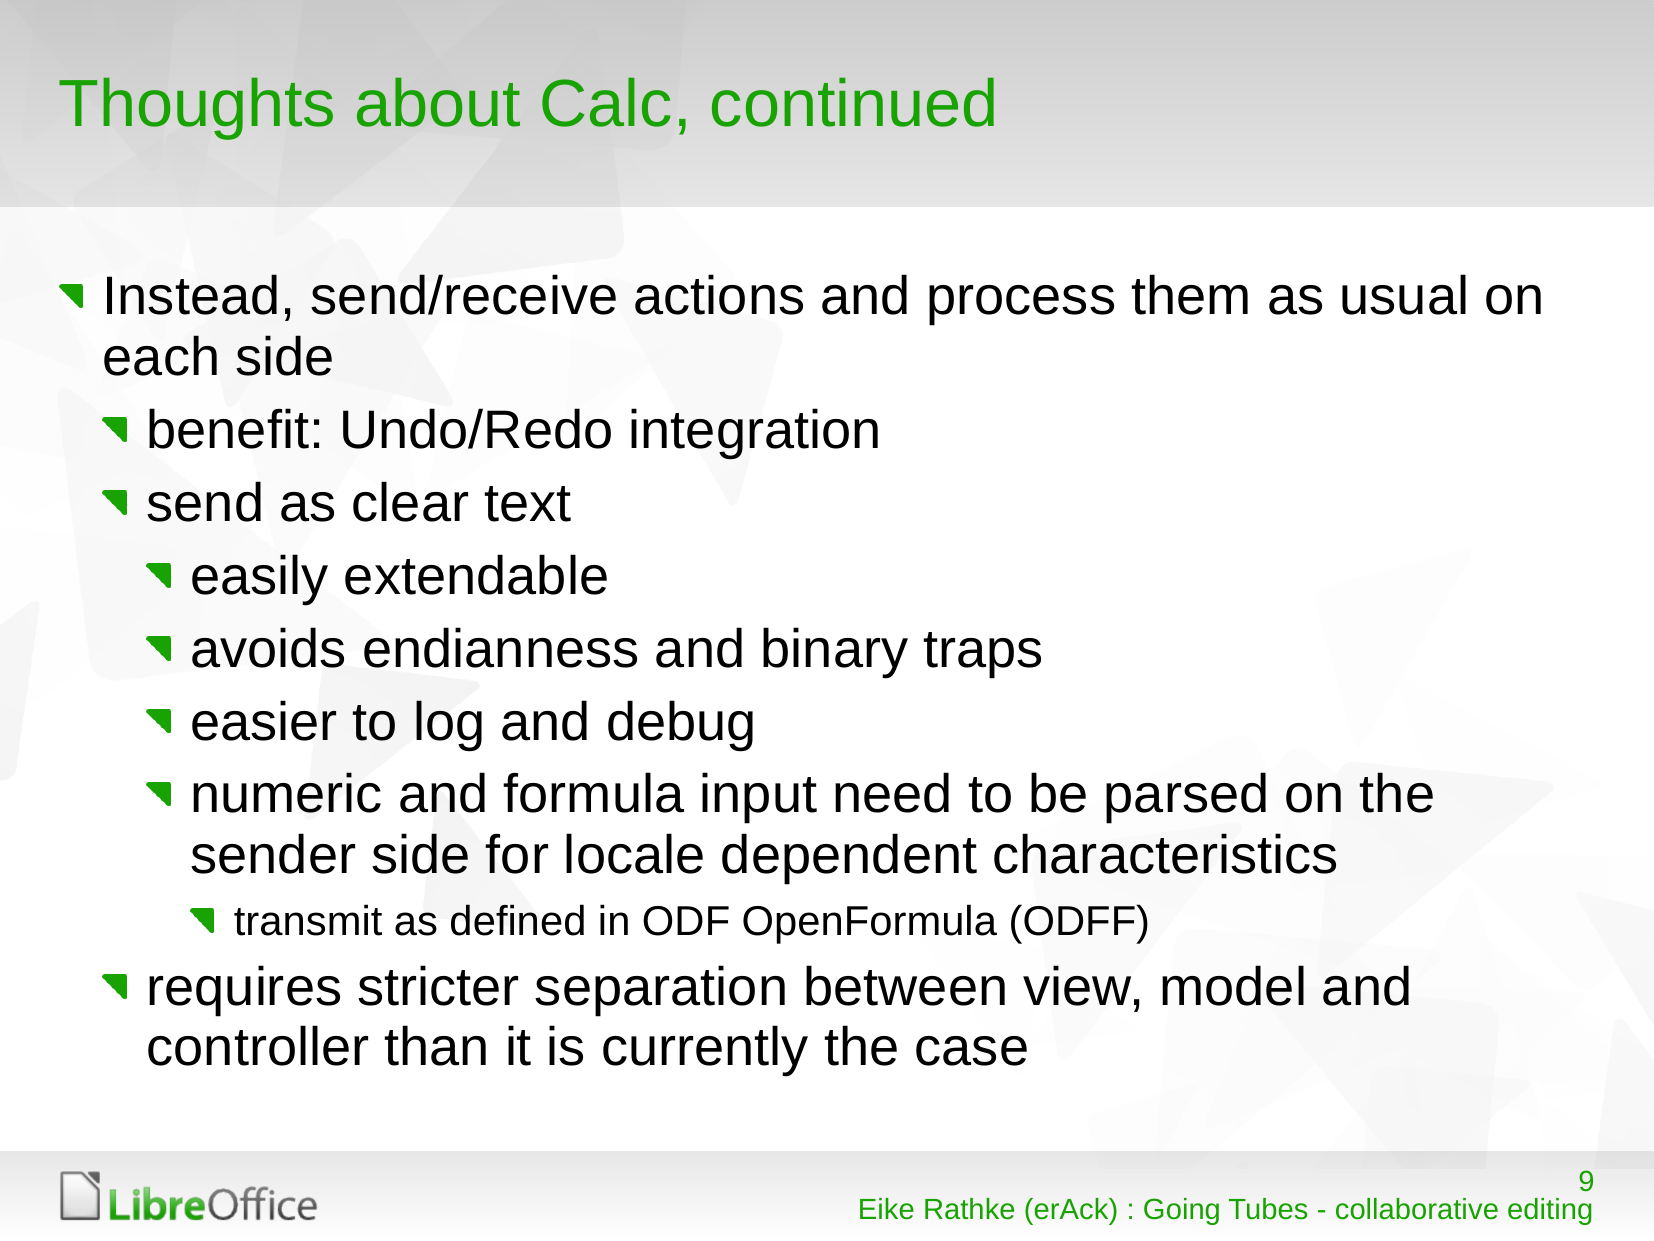

# Thoughts about Calc, continued
Instead, send/receive actions and process them as usual on each side
benefit: Undo/Redo integration
send as clear text
easily extendable
avoids endianness and binary traps
easier to log and debug
numeric and formula input need to be parsed on the sender side for locale dependent characteristics
transmit as defined in ODF OpenFormula (ODFF)
requires stricter separation between view, model and controller than it is currently the case
9
Eike Rathke (erAck) : Going Tubes - collaborative editing